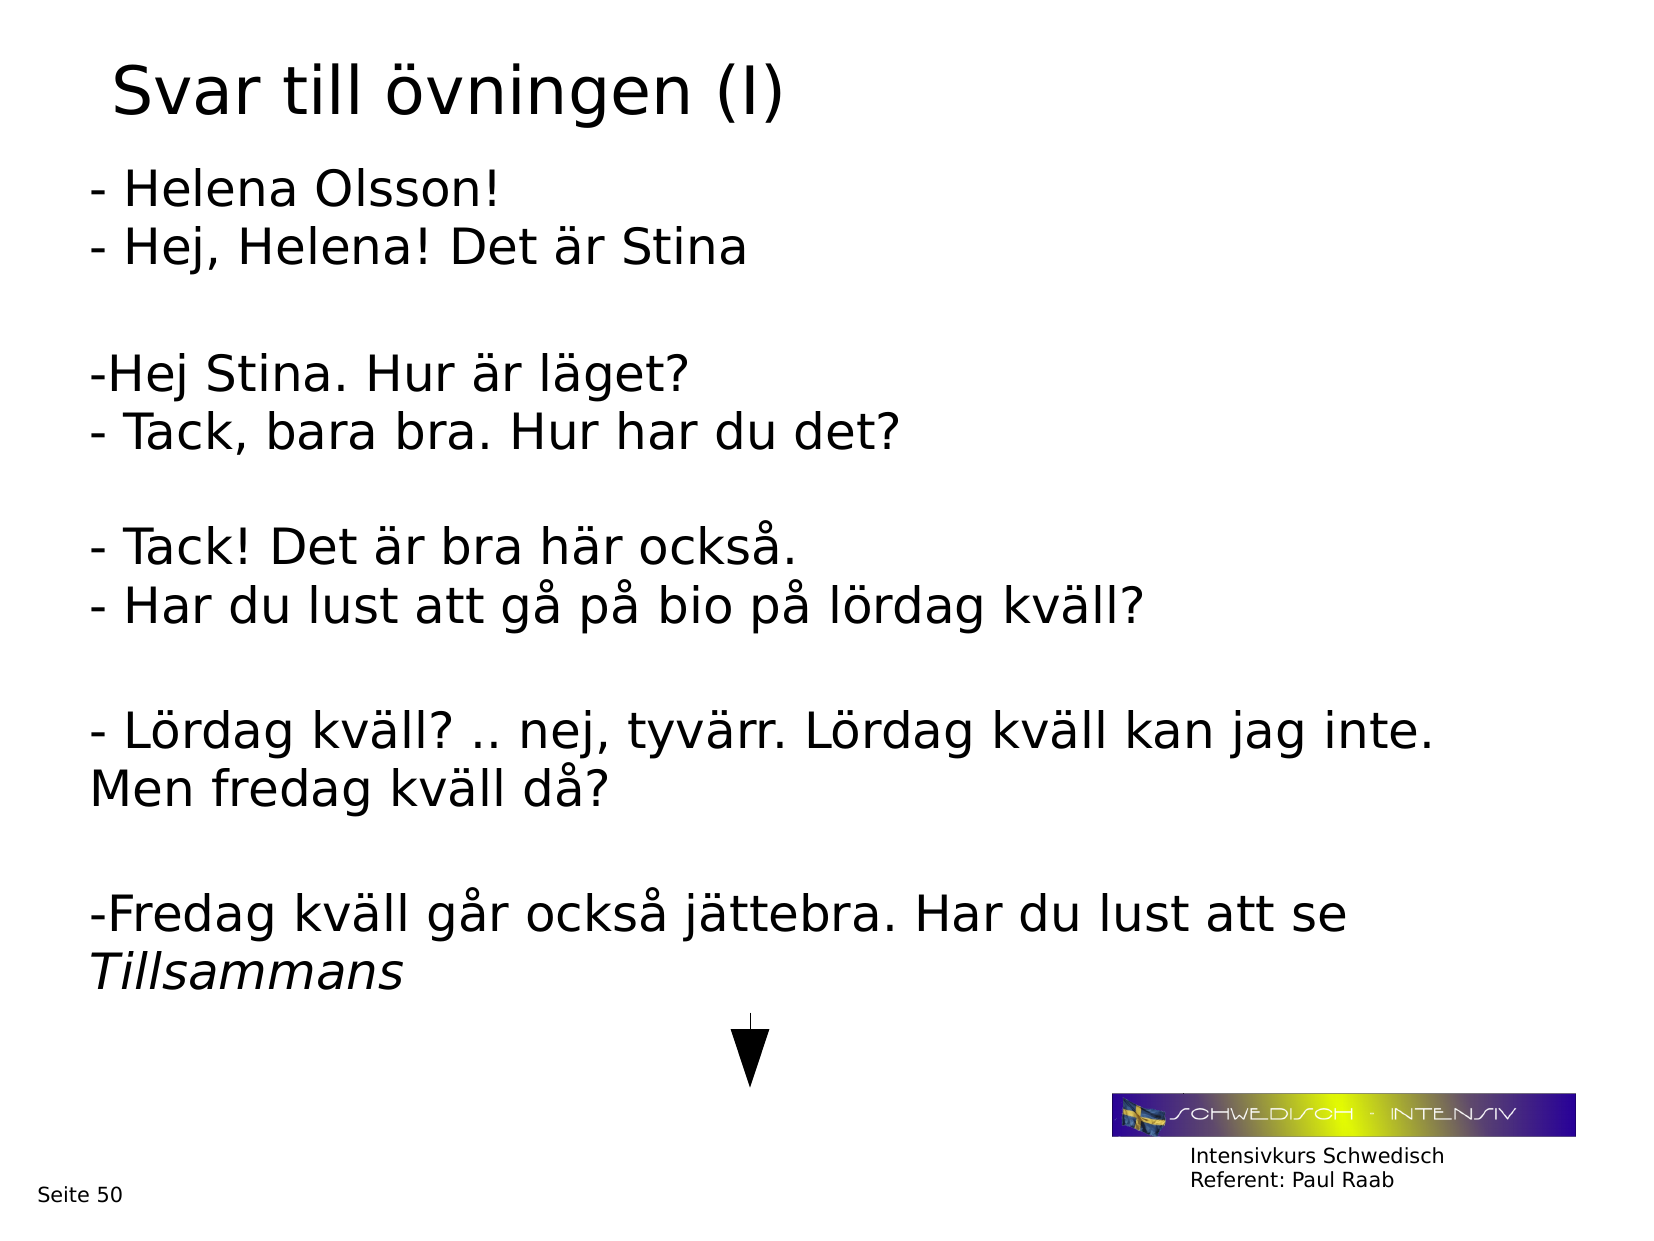

Svar till övningen (I)
- Helena Olsson!
- Hej, Helena! Det är Stina
-Hej Stina. Hur är läget?
- Tack, bara bra. Hur har du det?
- Tack! Det är bra här också.
- Har du lust att gå på bio på lördag kväll?
- Lördag kväll? .. nej, tyvärr. Lördag kväll kan jag inte.
Men fredag kväll då?
-Fredag kväll går också jättebra. Har du lust att se Tillsammans